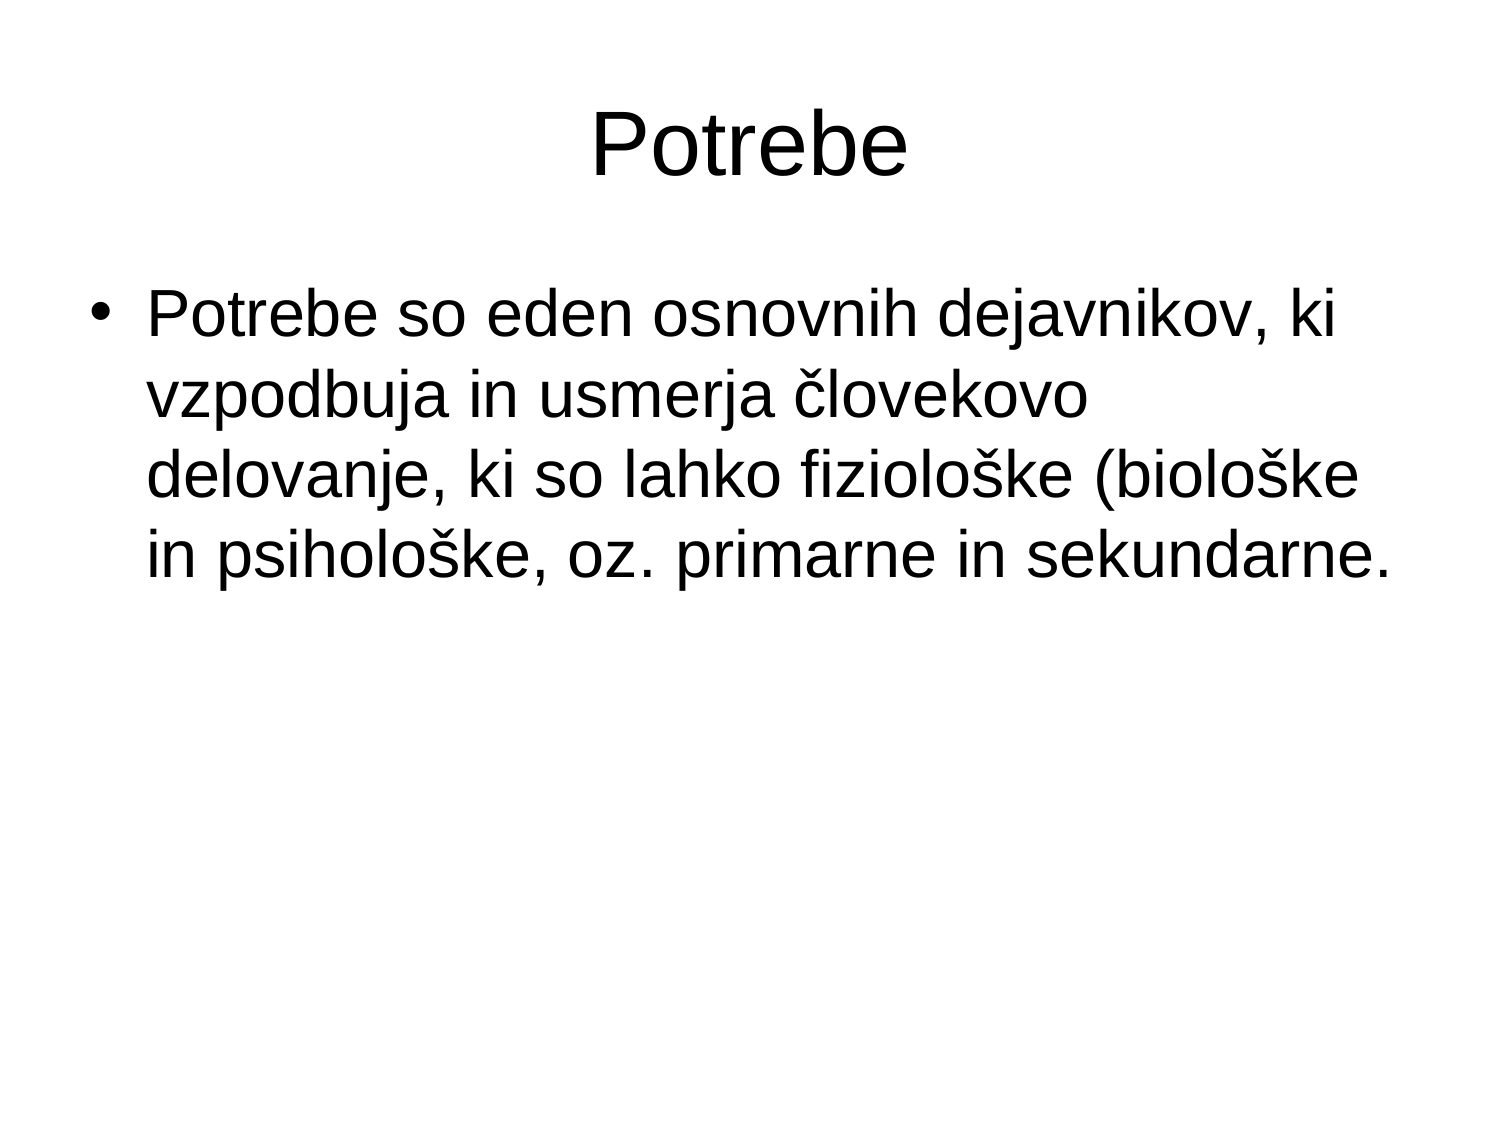

# Potrebe
Potrebe so eden osnovnih dejavnikov, ki vzpodbuja in usmerja človekovo delovanje, ki so lahko fiziološke (biološke in psihološke, oz. primarne in sekundarne.